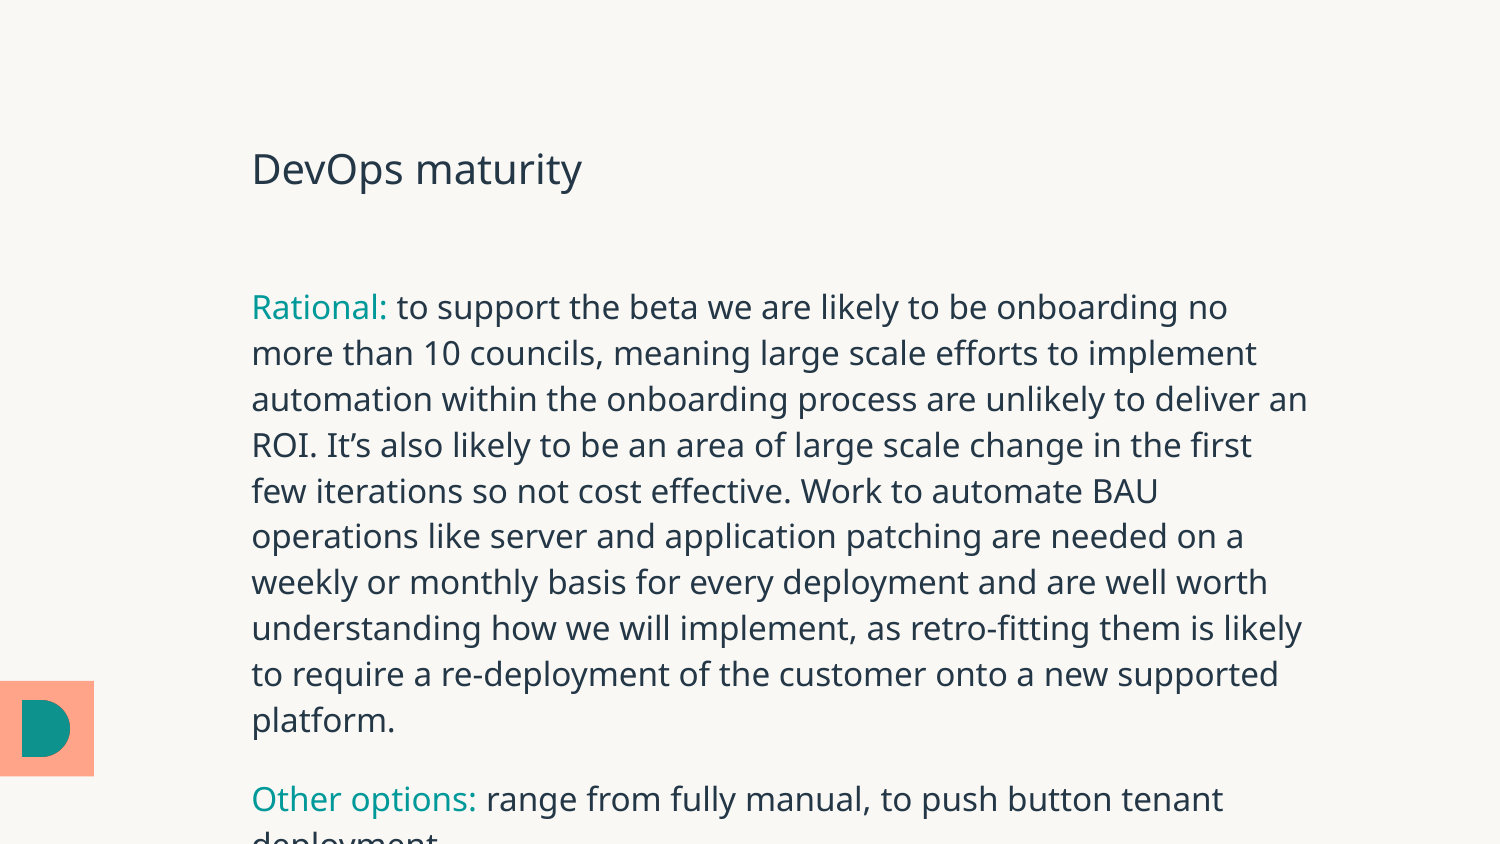

# DevOps maturity
Rational: to support the beta we are likely to be onboarding no more than 10 councils, meaning large scale efforts to implement automation within the onboarding process are unlikely to deliver an ROI. It’s also likely to be an area of large scale change in the first few iterations so not cost effective. Work to automate BAU operations like server and application patching are needed on a weekly or monthly basis for every deployment and are well worth understanding how we will implement, as retro-fitting them is likely to require a re-deployment of the customer onto a new supported platform.
Other options: range from fully manual, to push button tenant deployment.